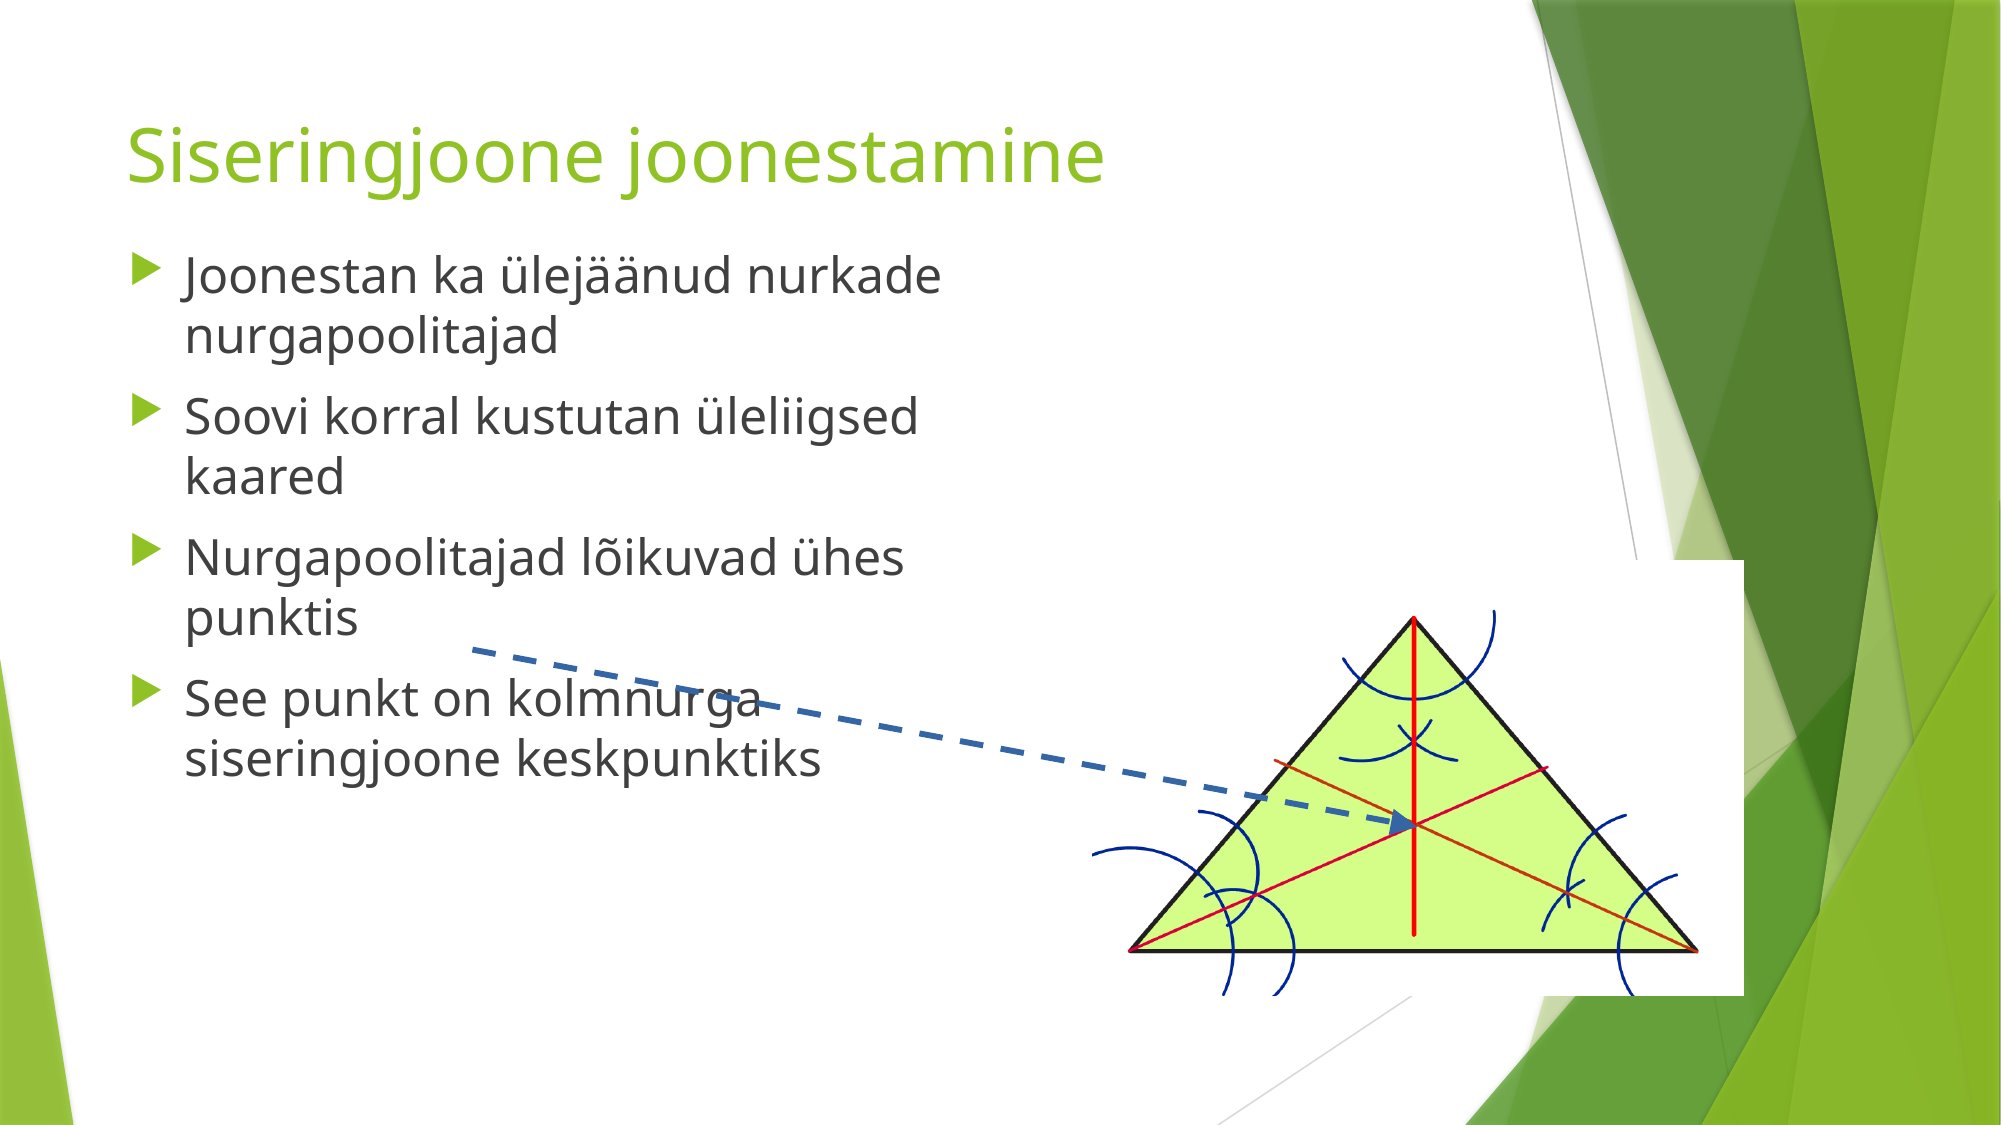

# Siseringjoone joonestamine
Joonestan ka ülejäänud nurkade nurgapoolitajad
Soovi korral kustutan üleliigsed kaared
Nurgapoolitajad lõikuvad ühes punktis
See punkt on kolmnurga siseringjoone keskpunktiks